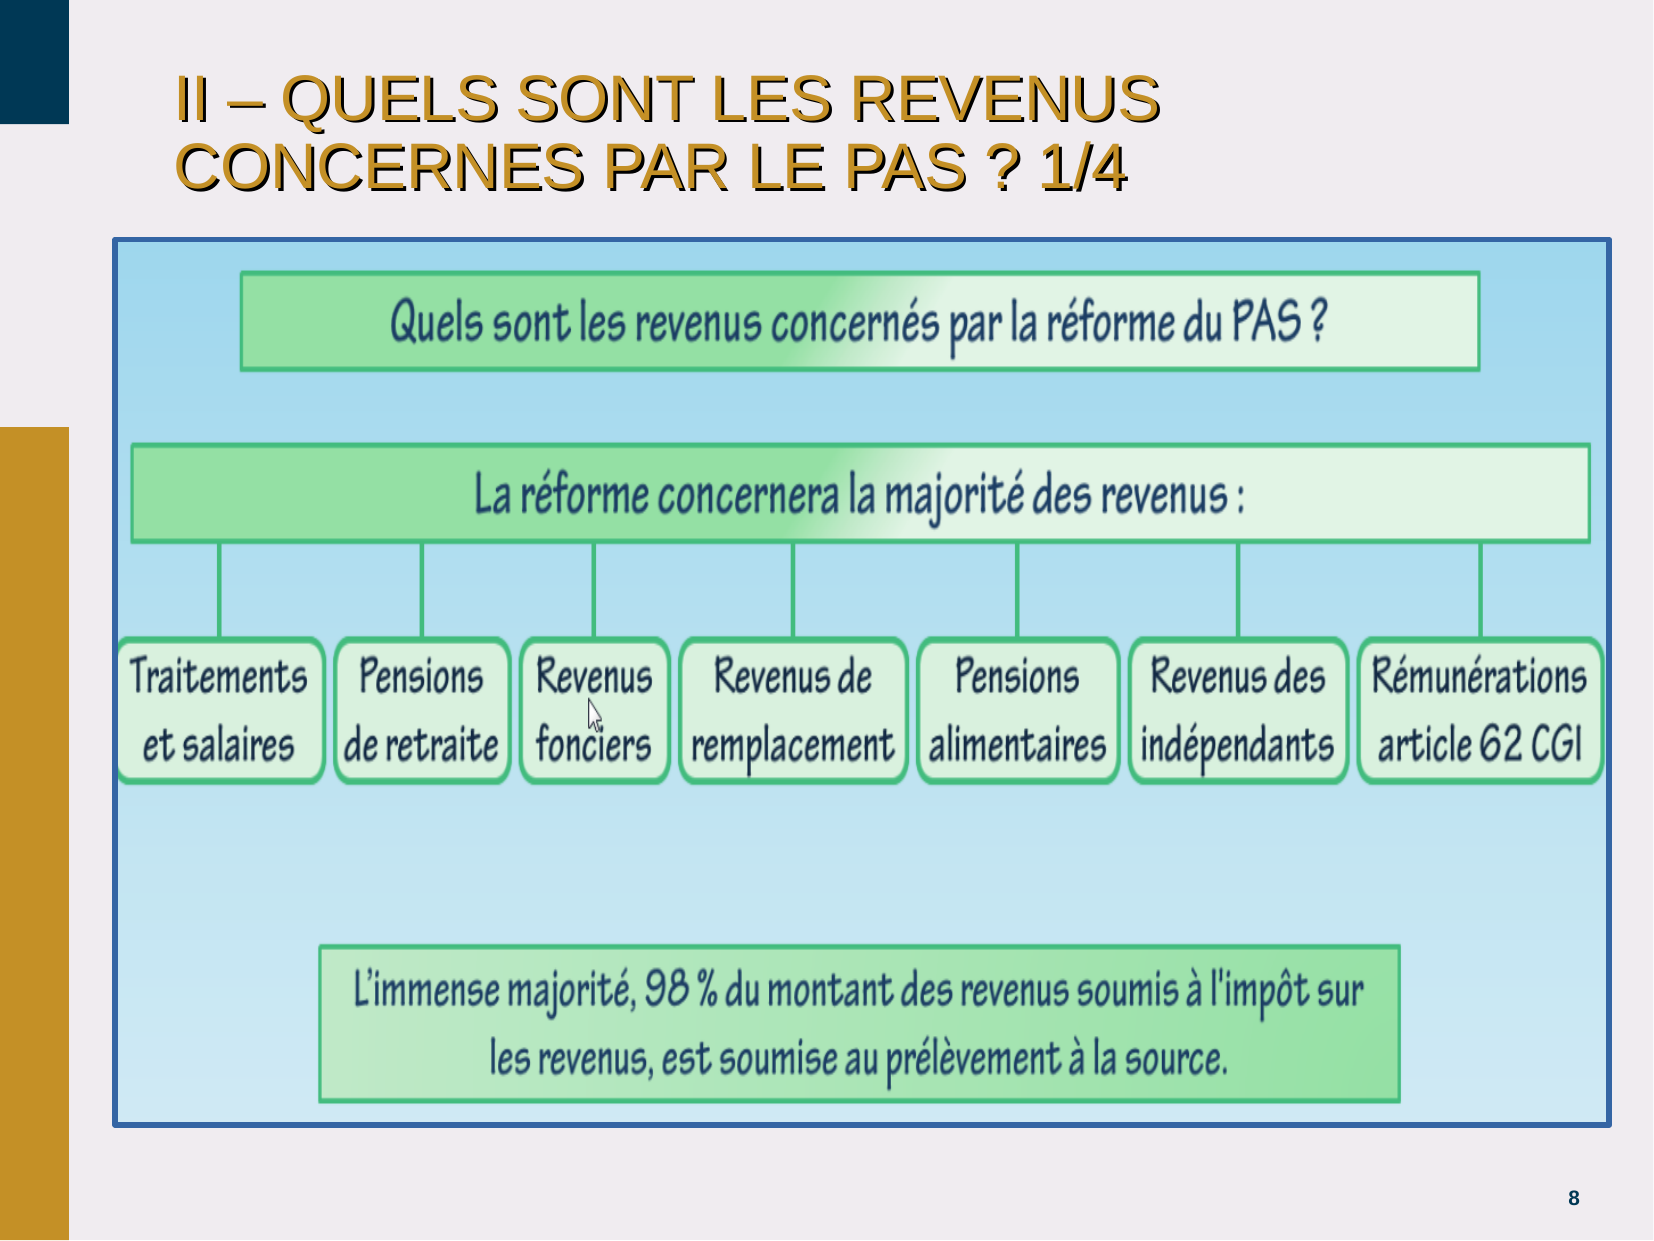

# II – QUELS SONT LES REVENUS CONCERNES PAR LE PAS ? 1/4